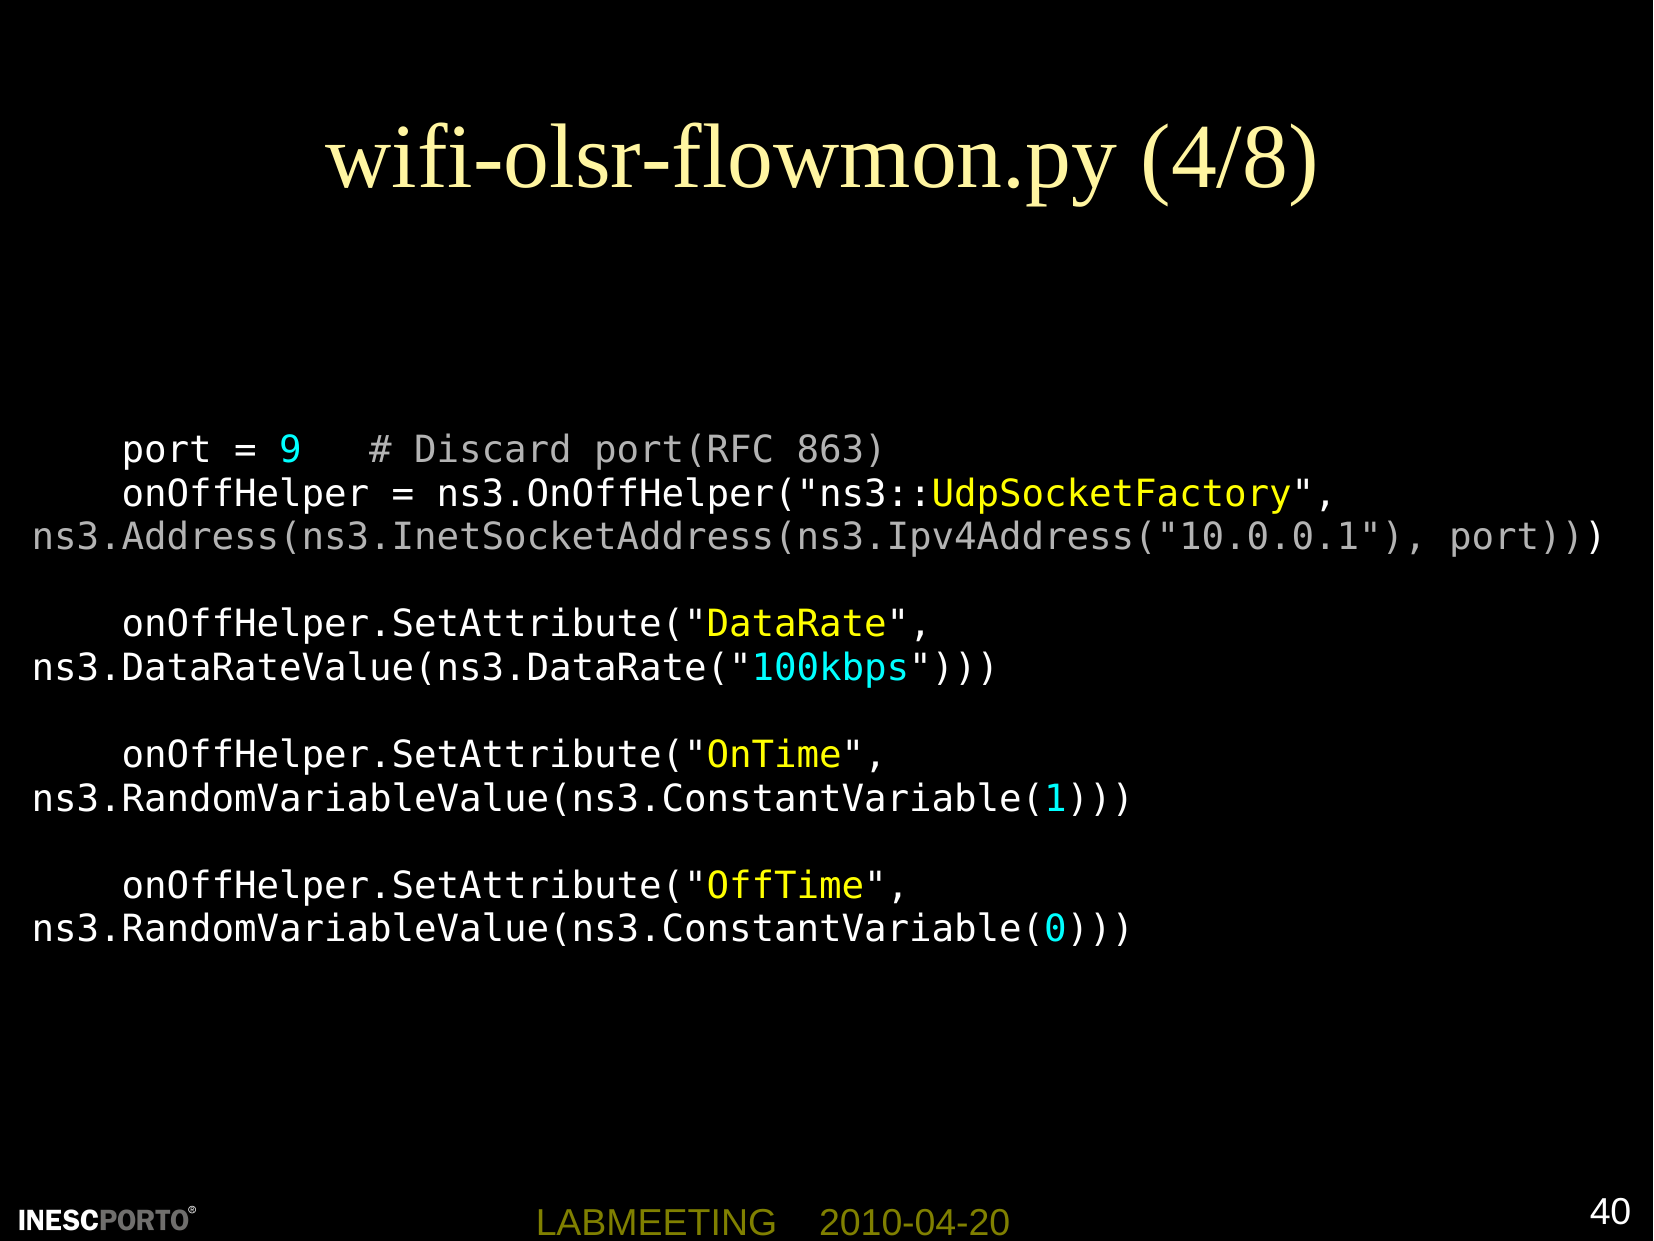

# wifi-olsr-flowmon.py (4/8)
 port = 9 # Discard port(RFC 863)
 onOffHelper = ns3.OnOffHelper("ns3::UdpSocketFactory", ns3.Address(ns3.InetSocketAddress(ns3.Ipv4Address("10.0.0.1"), port)))
 onOffHelper.SetAttribute("DataRate", ns3.DataRateValue(ns3.DataRate("100kbps")))
 onOffHelper.SetAttribute("OnTime", ns3.RandomVariableValue(ns3.ConstantVariable(1)))
 onOffHelper.SetAttribute("OffTime", ns3.RandomVariableValue(ns3.ConstantVariable(0)))